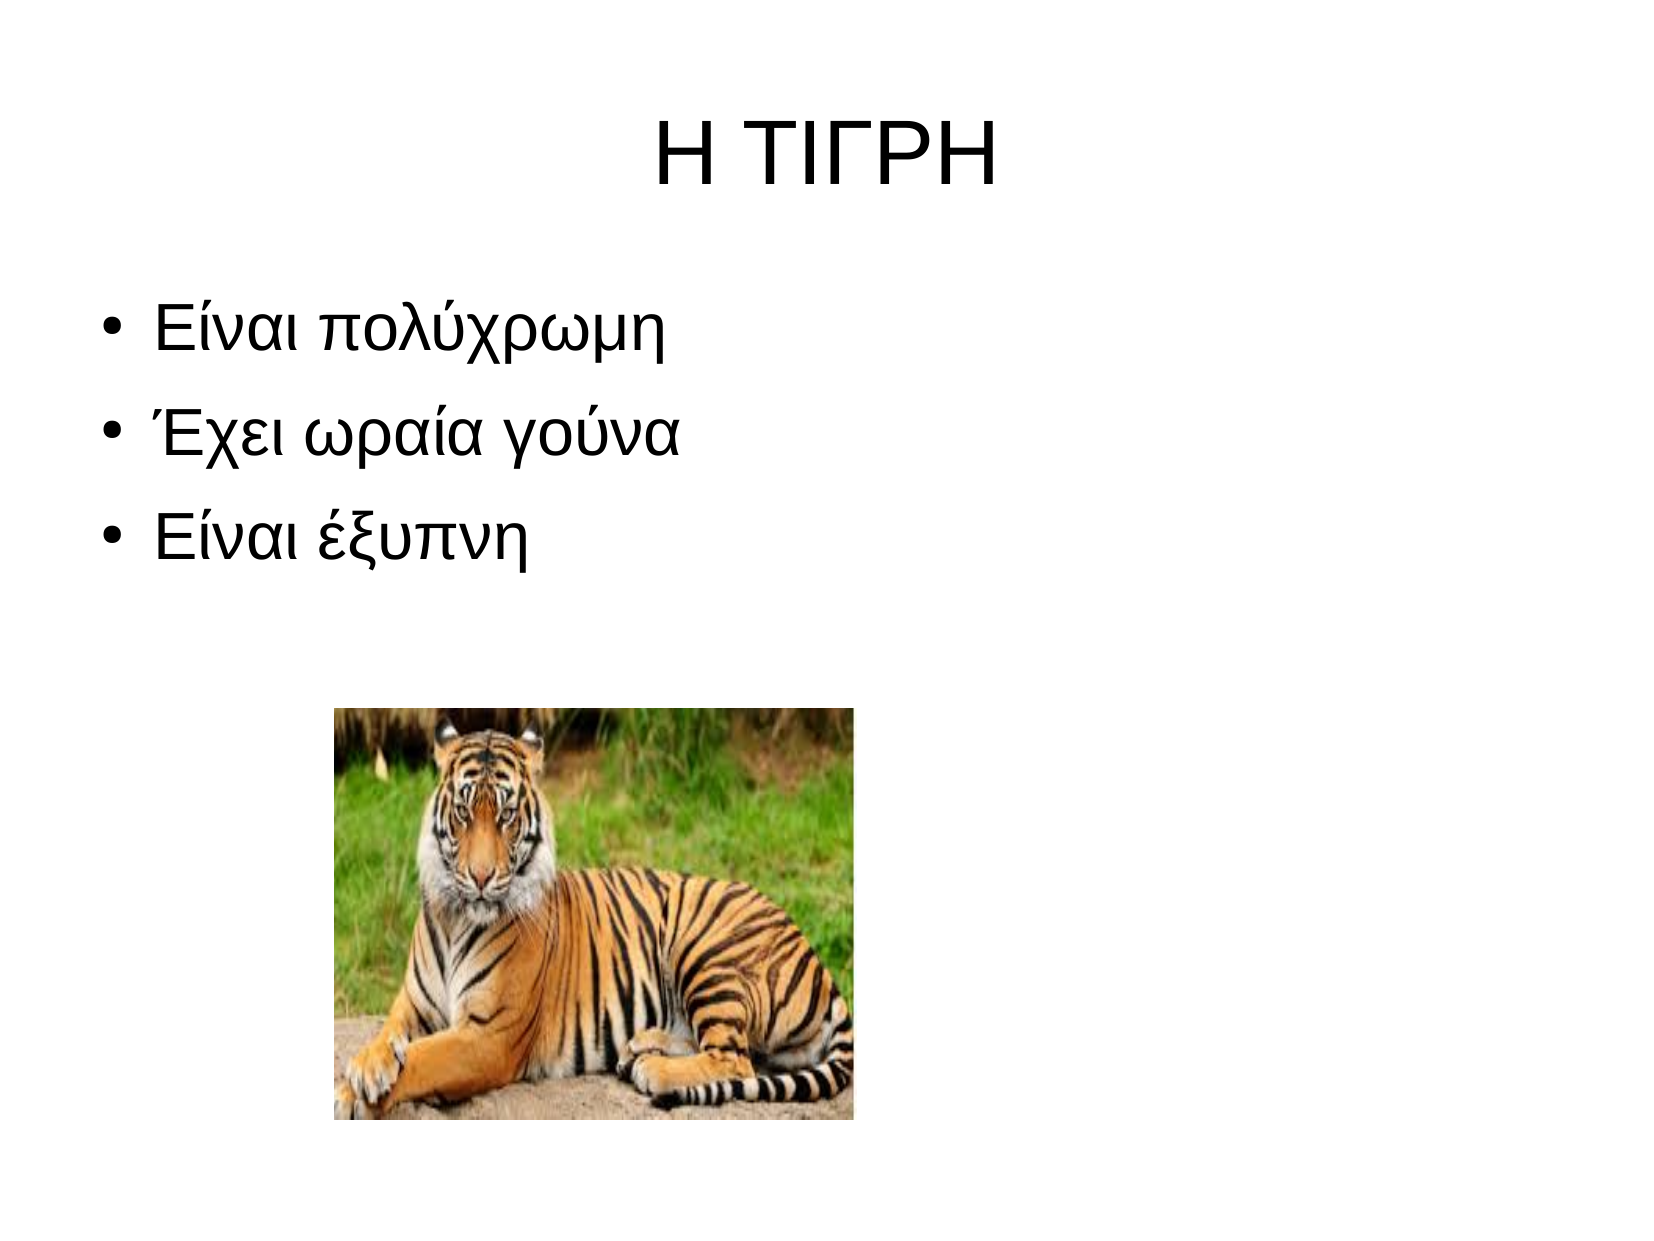

# Η ΤΙΓΡΗ
Είναι πολύχρωμη
Έχει ωραία γούνα
Είναι έξυπνη